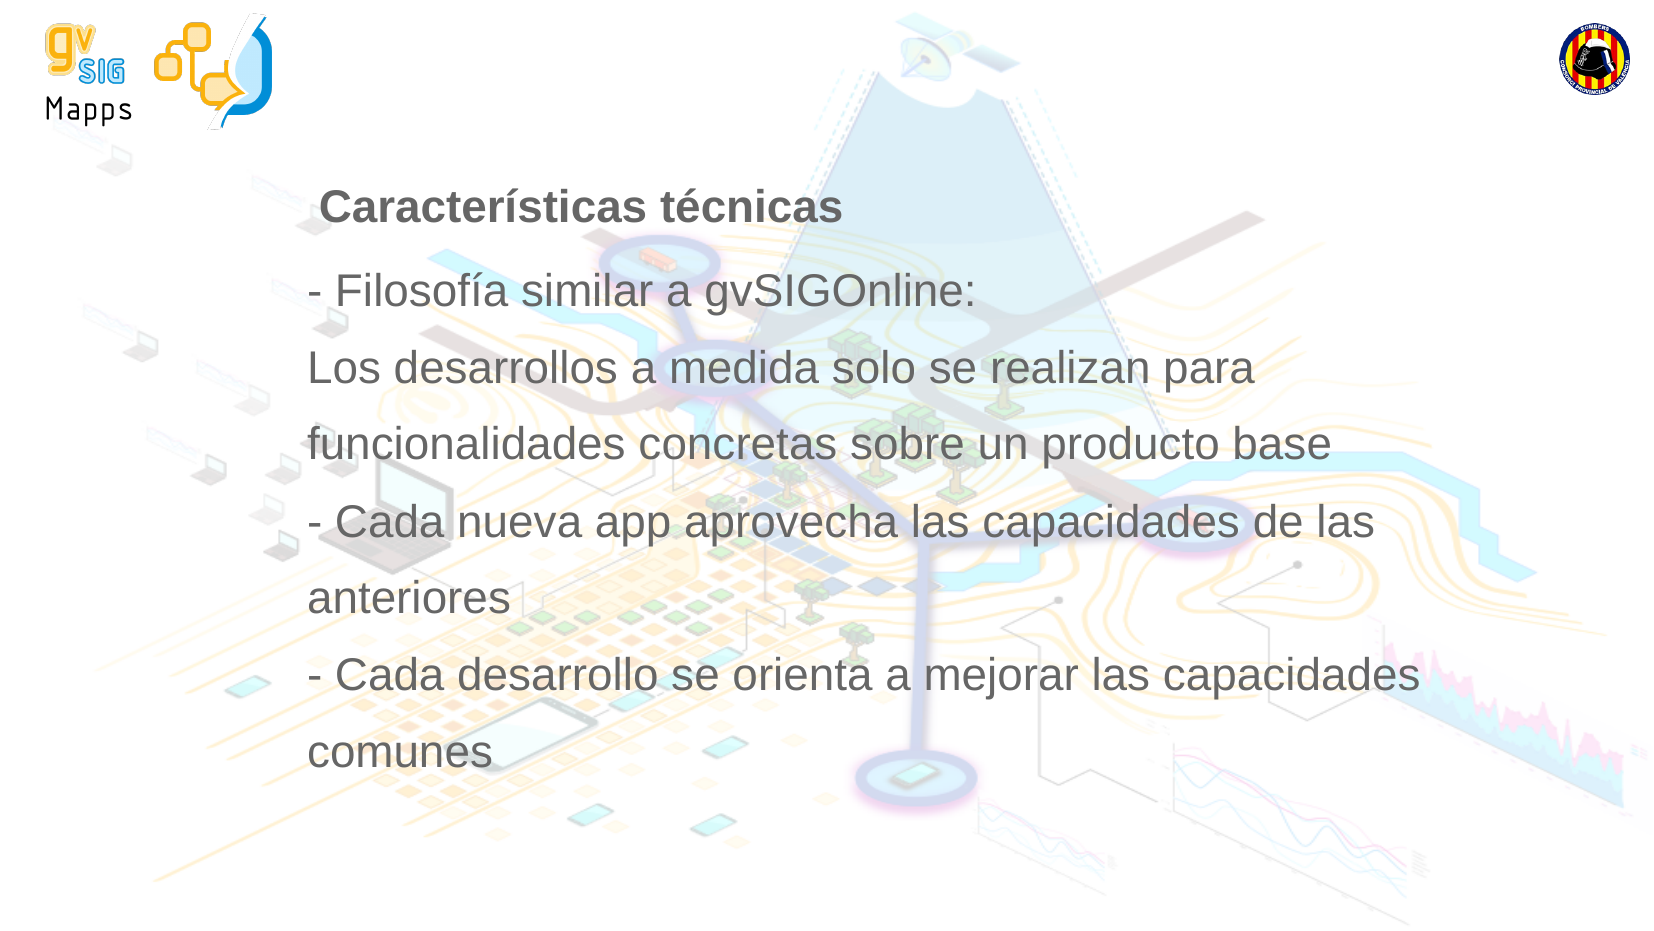

Características técnicas
# - Filosofía similar a gvSIGOnline: Los desarrollos a medida solo se realizan para funcionalidades concretas sobre un producto base - Cada nueva app aprovecha las capacidades de las anteriores - Cada desarrollo se orienta a mejorar las capacidades comunes